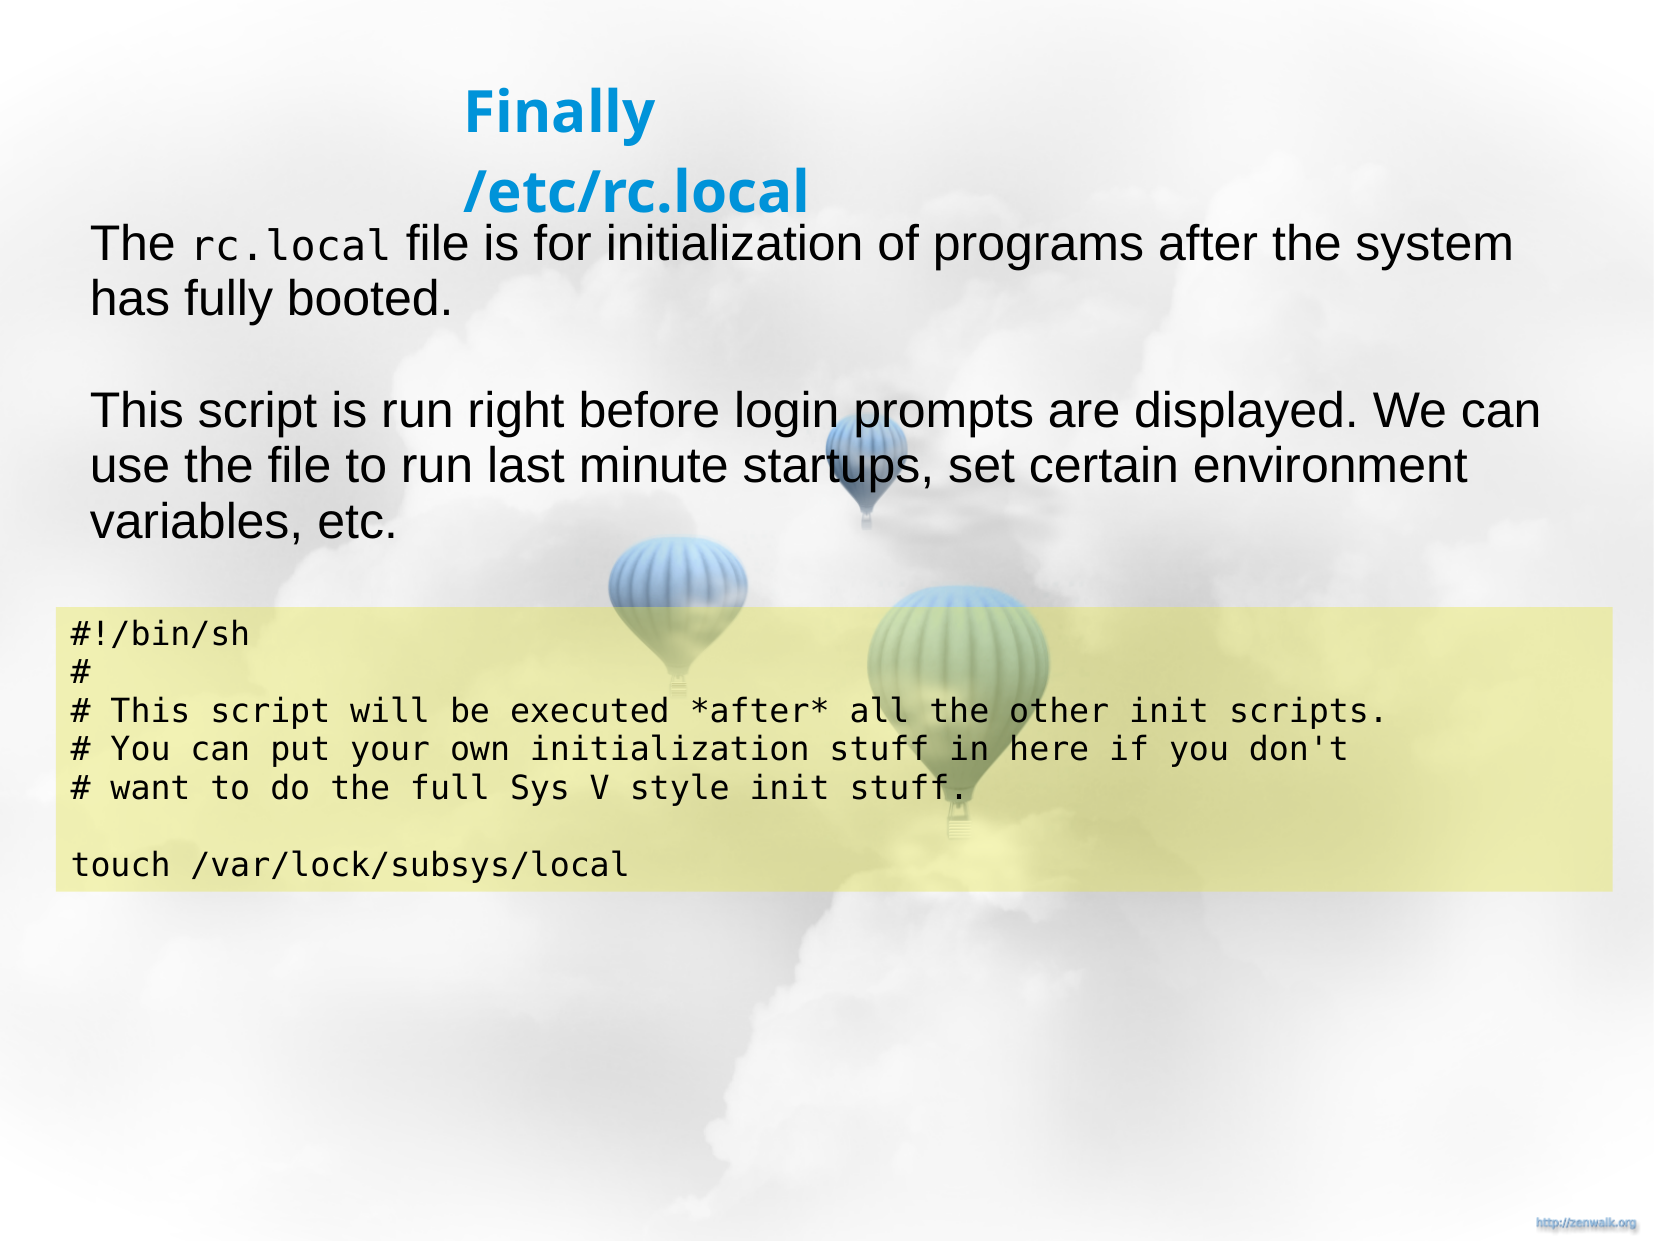

Finally /etc/rc.local
The rc.local file is for initialization of programs after the system has fully booted.
This script is run right before login prompts are displayed. We can use the file to run last minute startups, set certain environment variables, etc.
#!/bin/sh
#
# This script will be executed *after* all the other init scripts.
# You can put your own initialization stuff in here if you don't
# want to do the full Sys V style init stuff.
touch /var/lock/subsys/local